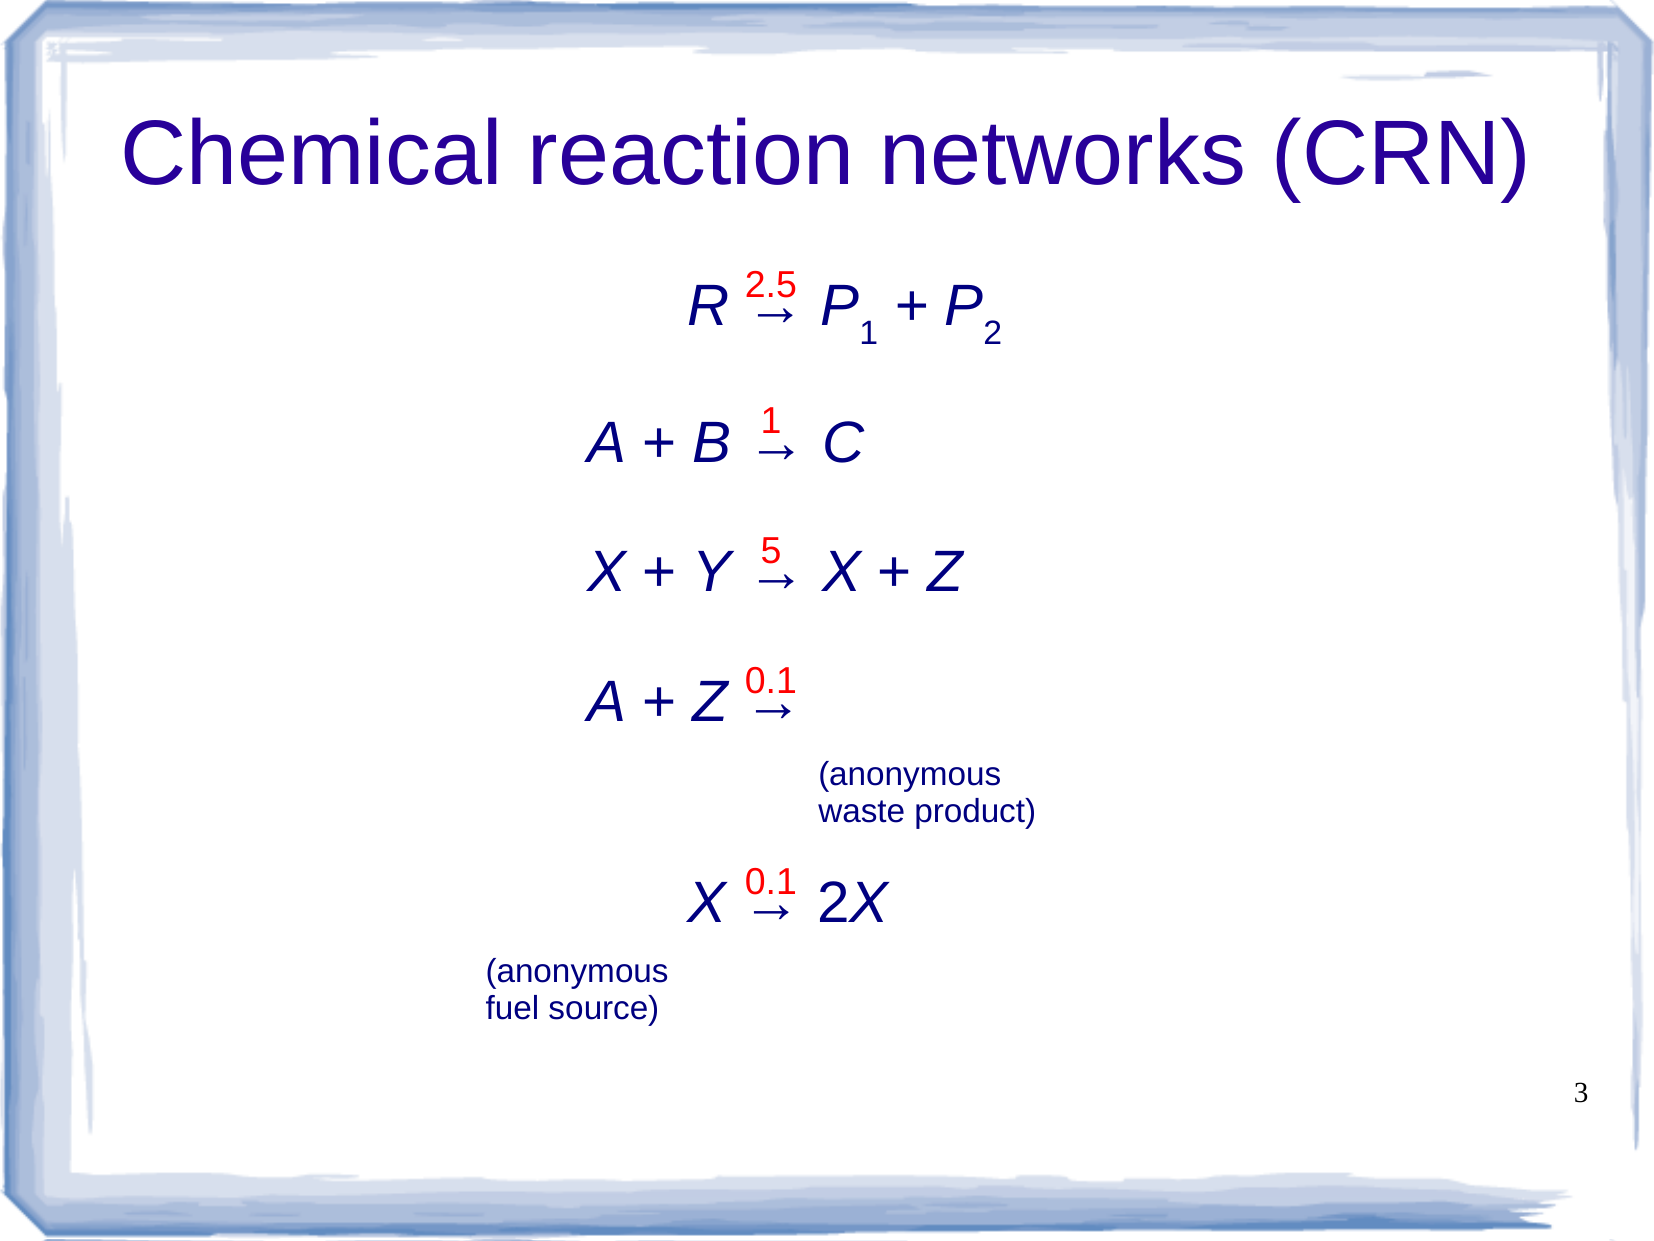

# Chemical reaction networks (CRN)
2.5
R → P1 + P2
1
A + B → C
5
X + Y → X + Z
0.1
A + Z →
(anonymous waste product)
0.1
X → 2X
(anonymous fuel source)
3